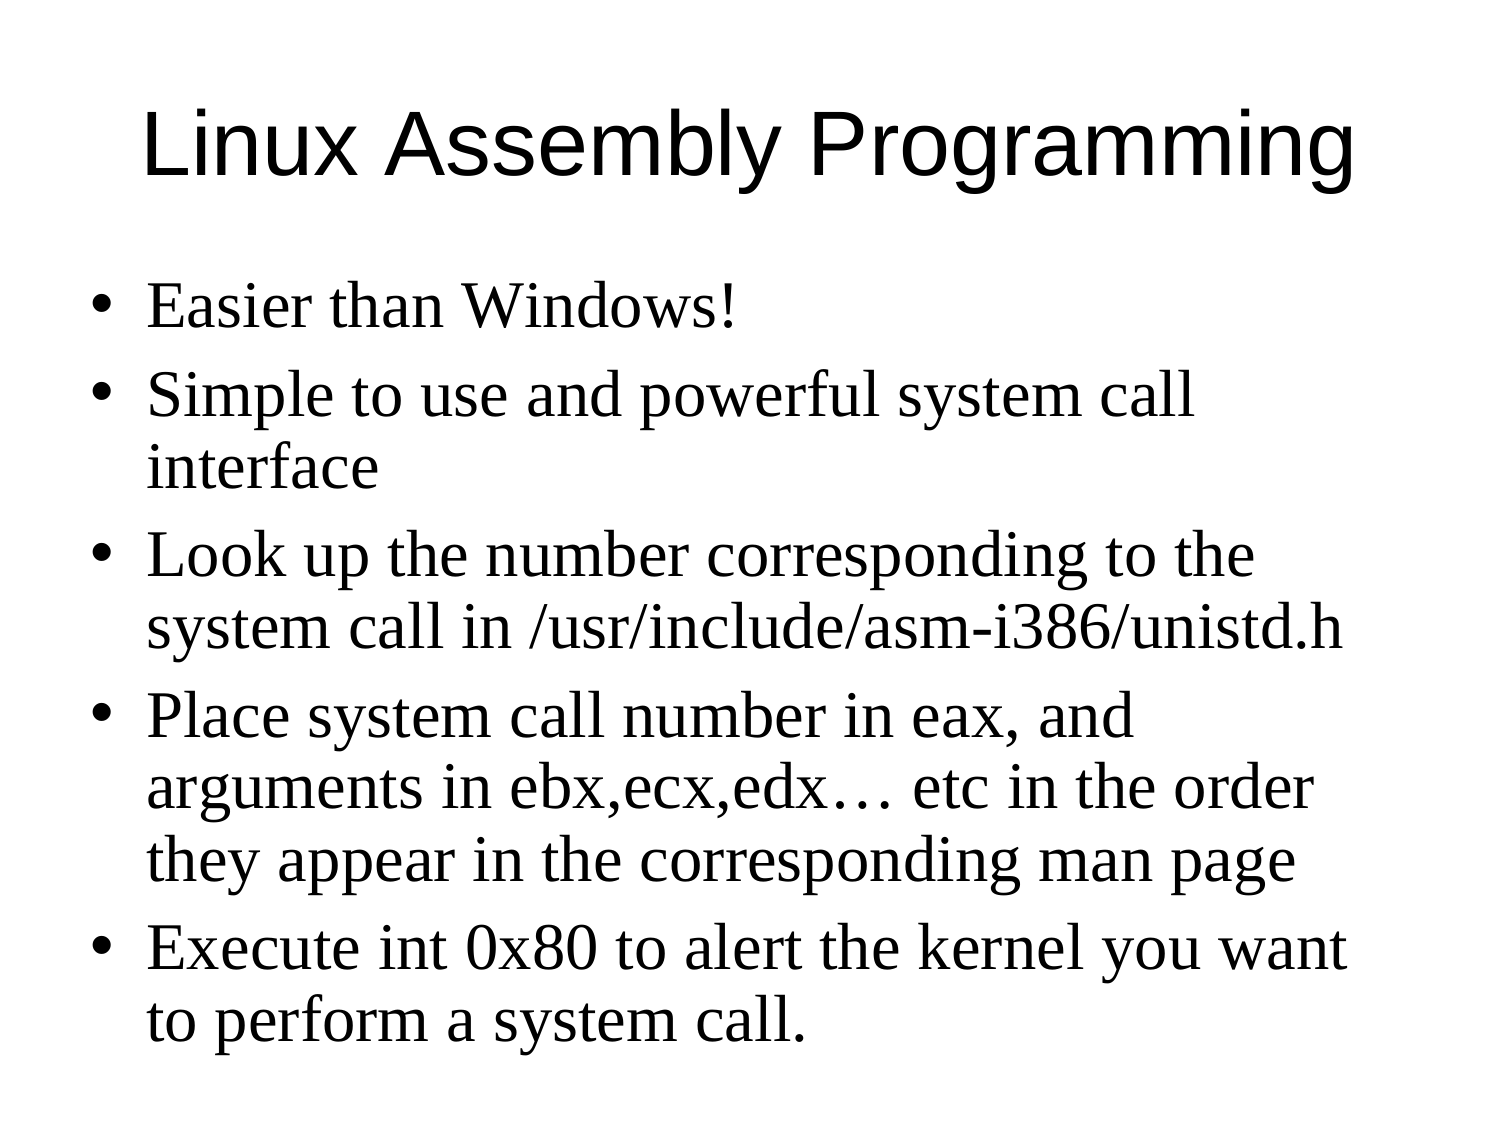

# Linux Assembly Programming
Easier than Windows!
Simple to use and powerful system call interface
Look up the number corresponding to the system call in /usr/include/asm-i386/unistd.h
Place system call number in eax, and arguments in ebx,ecx,edx… etc in the order they appear in the corresponding man page
Execute int 0x80 to alert the kernel you want to perform a system call.